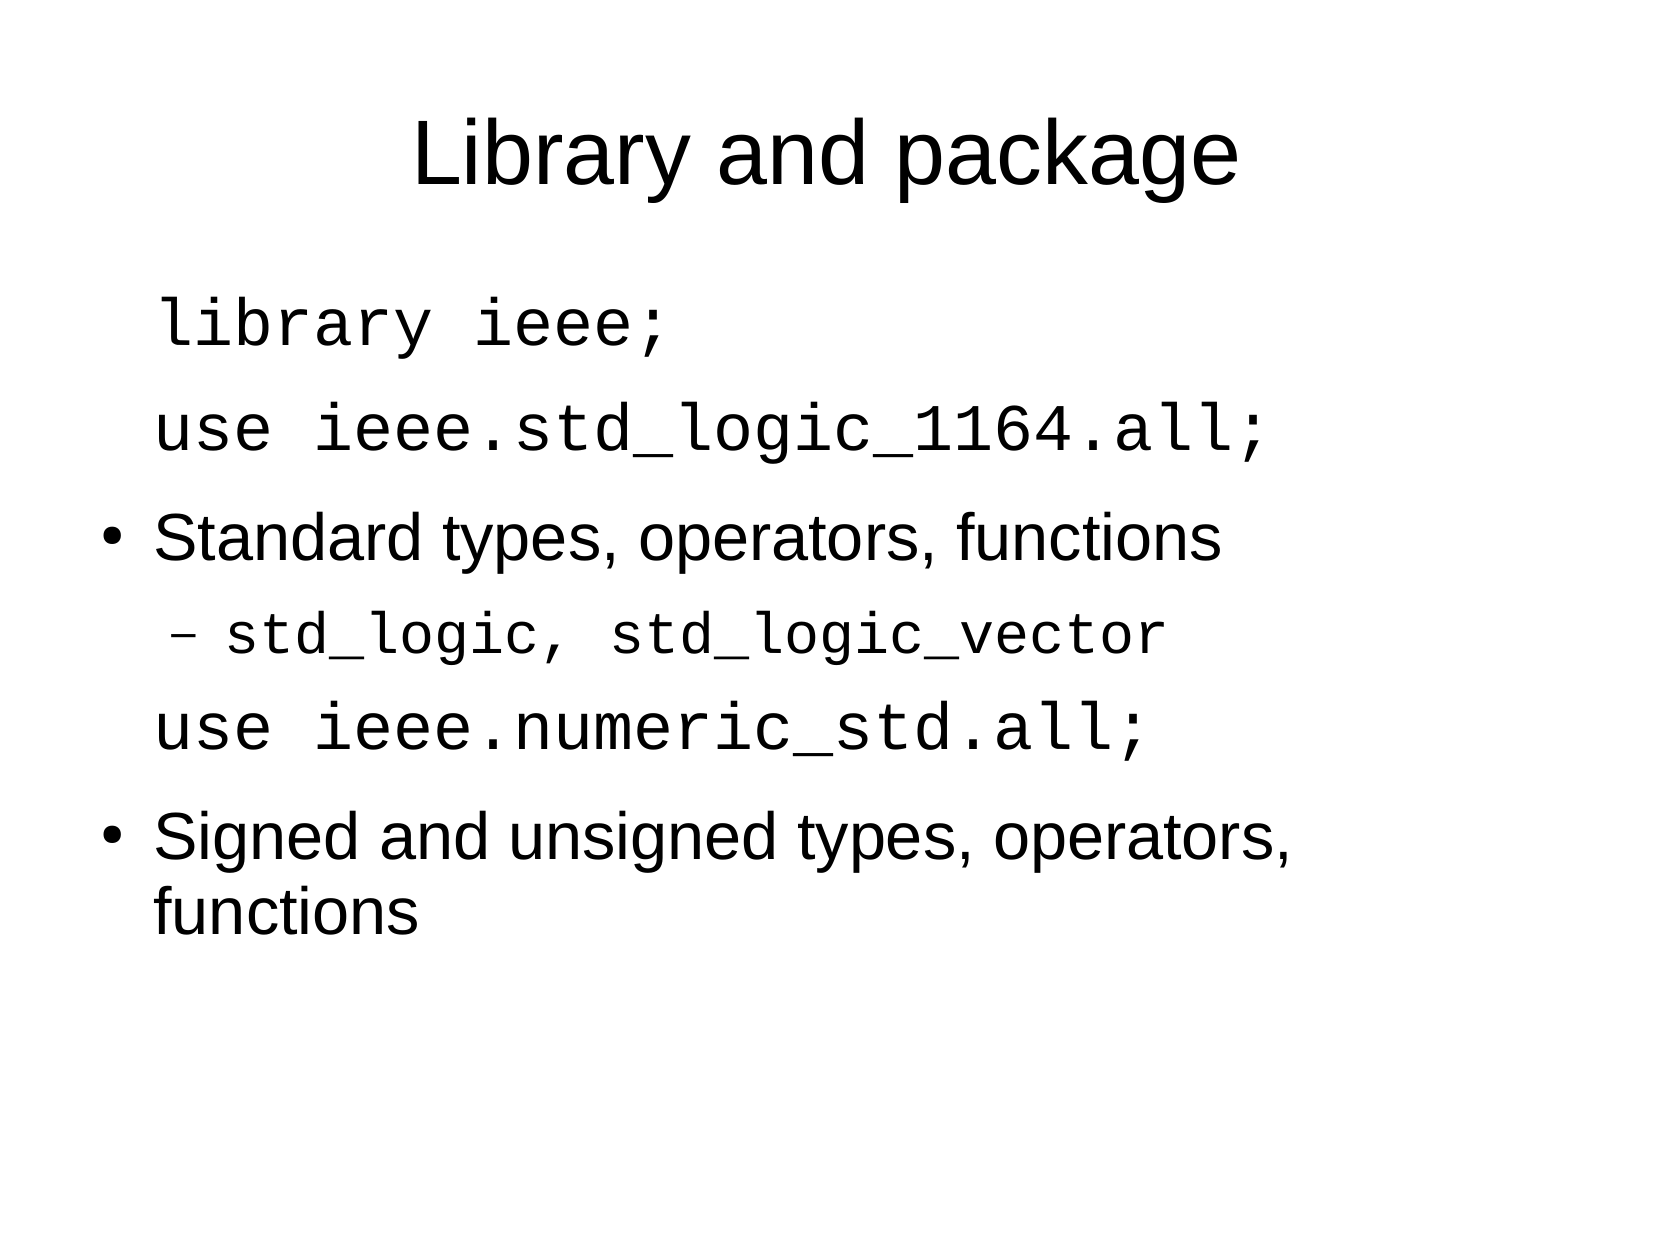

# Library and package
library ieee;
use ieee.std_logic_1164.all;
Standard types, operators, functions
std_logic, std_logic_vector
use ieee.numeric_std.all;
Signed and unsigned types, operators, functions